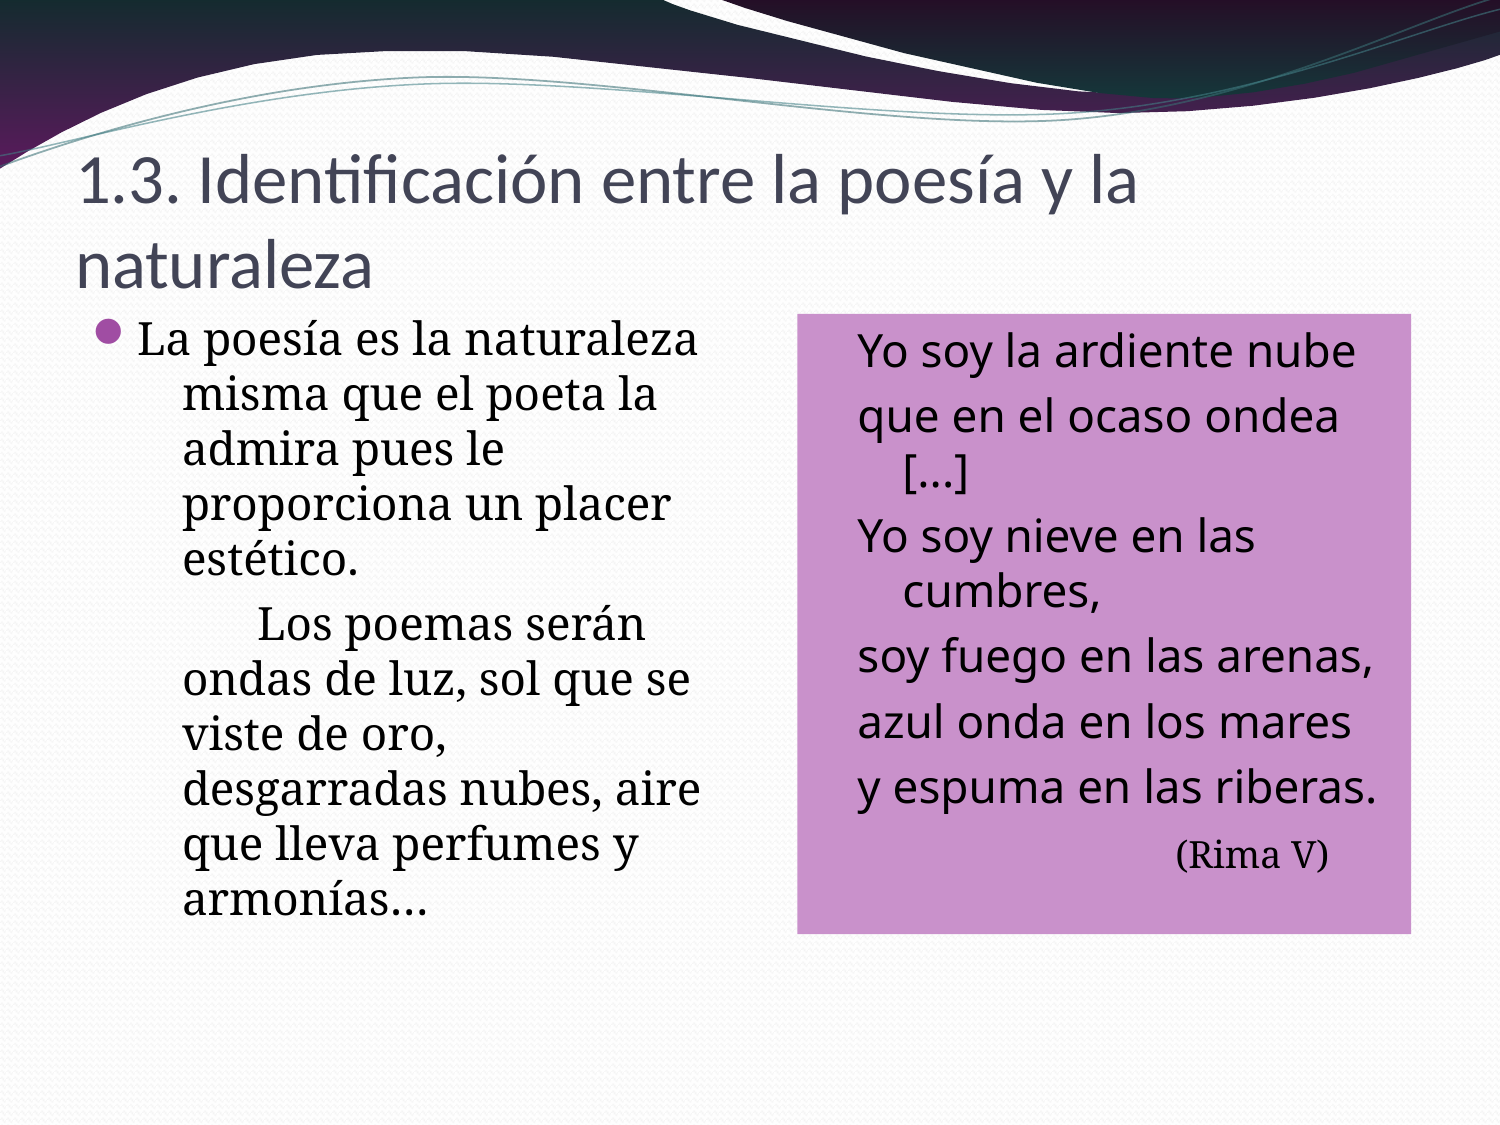

# 1.3. Identificación entre la poesía y la naturaleza
La poesía es la naturaleza misma que el poeta la admira pues le proporciona un placer estético.
	Los poemas serán ondas de luz, sol que se viste de oro, desgarradas nubes, aire que lleva perfumes y armonías…
Yo soy la ardiente nube
que en el ocaso ondea [...]
Yo soy nieve en las cumbres,
soy fuego en las arenas,
azul onda en los mares
y espuma en las riberas.
			 (Rima V)